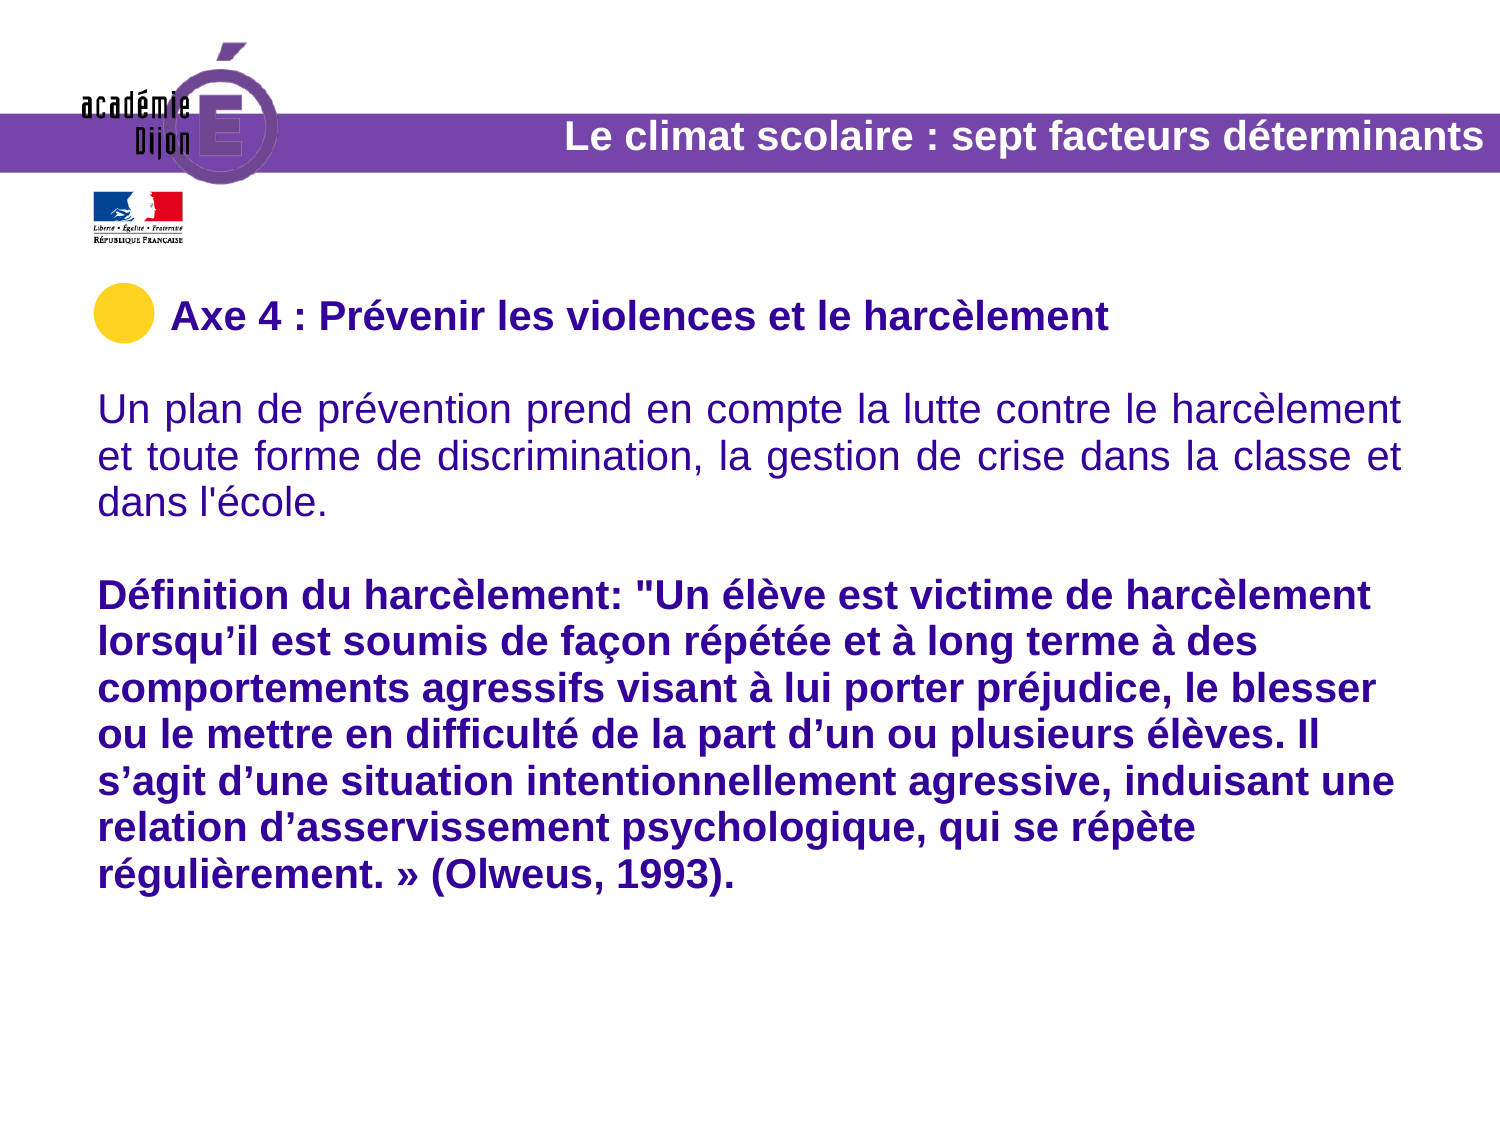

Le climat scolaire : sept facteurs déterminants
	Axe 4 : Prévenir les violences et le harcèlement
Un plan de prévention prend en compte la lutte contre le harcèlement et toute forme de discrimination, la gestion de crise dans la classe et dans l'école.
Définition du harcèlement: "Un élève est victime de harcèlement lorsqu’il est soumis de façon répétée et à long terme à des comportements agressifs visant à lui porter préjudice, le blesser ou le mettre en difficulté de la part d’un ou plusieurs élèves. Il s’agit d’une situation intentionnellement agressive, induisant une relation d’asservissement psychologique, qui se répète régulièrement. » (Olweus, 1993).